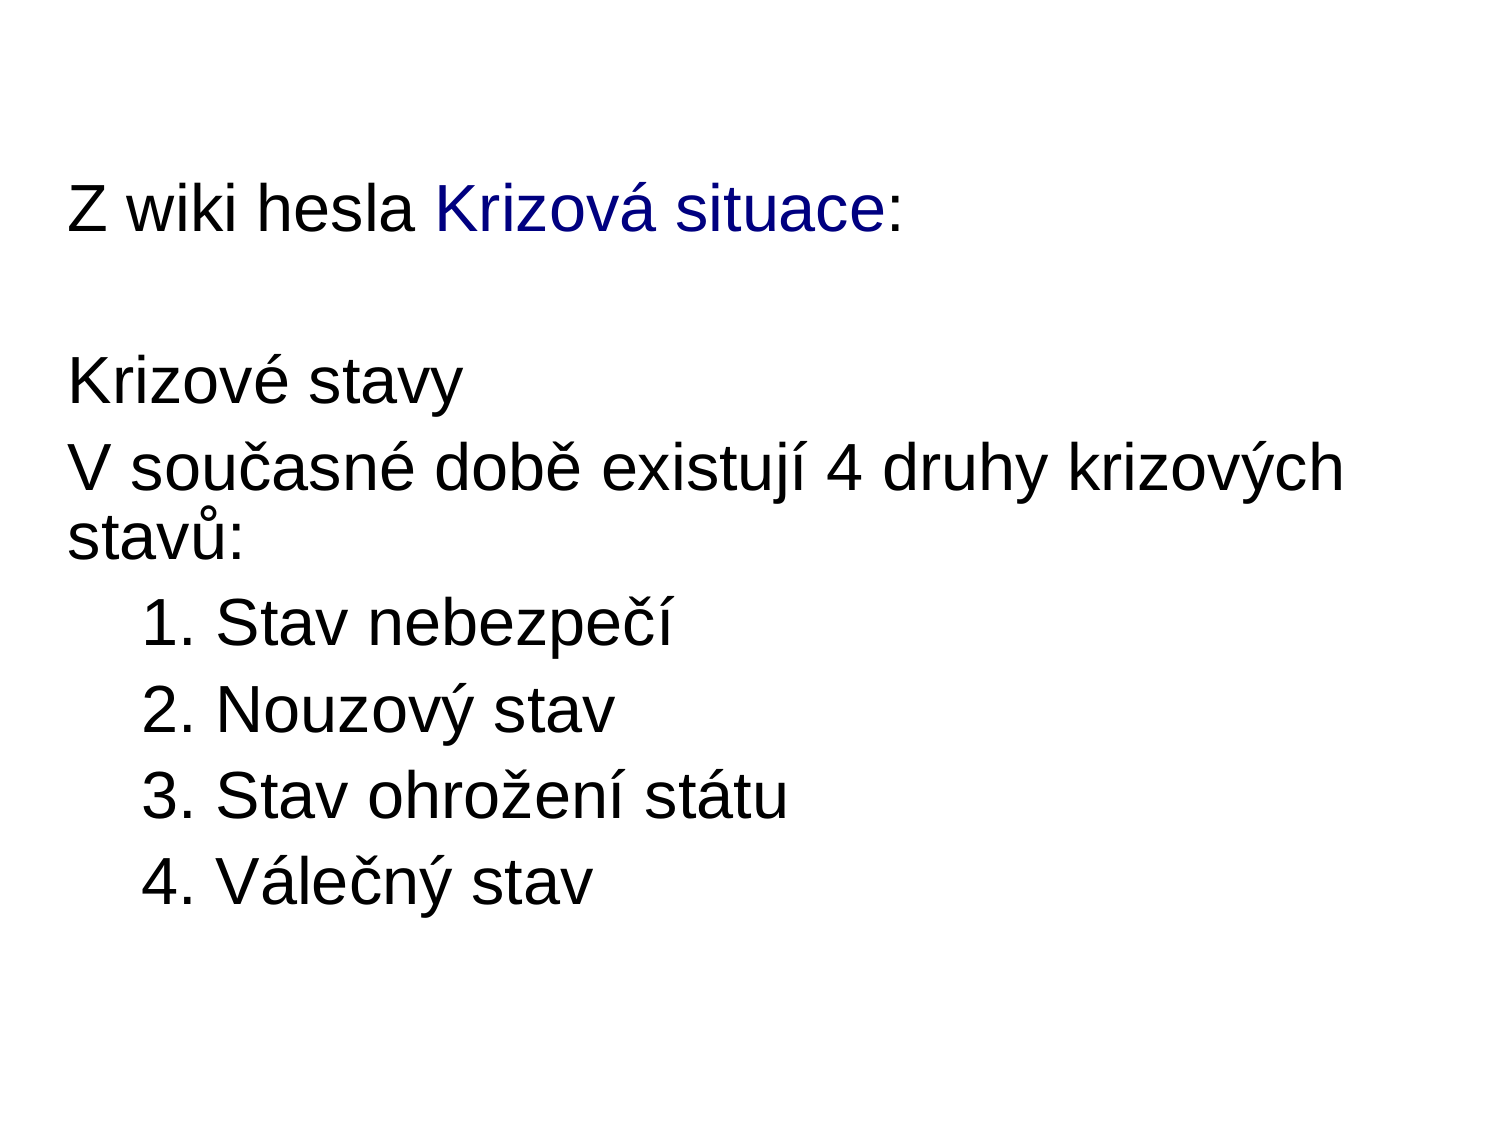

#
Z wiki hesla Krizová situace:
Krizové stavy
V současné době existují 4 druhy krizových stavů:
 1. Stav nebezpečí
 2. Nouzový stav
 3. Stav ohrožení státu
 4. Válečný stav